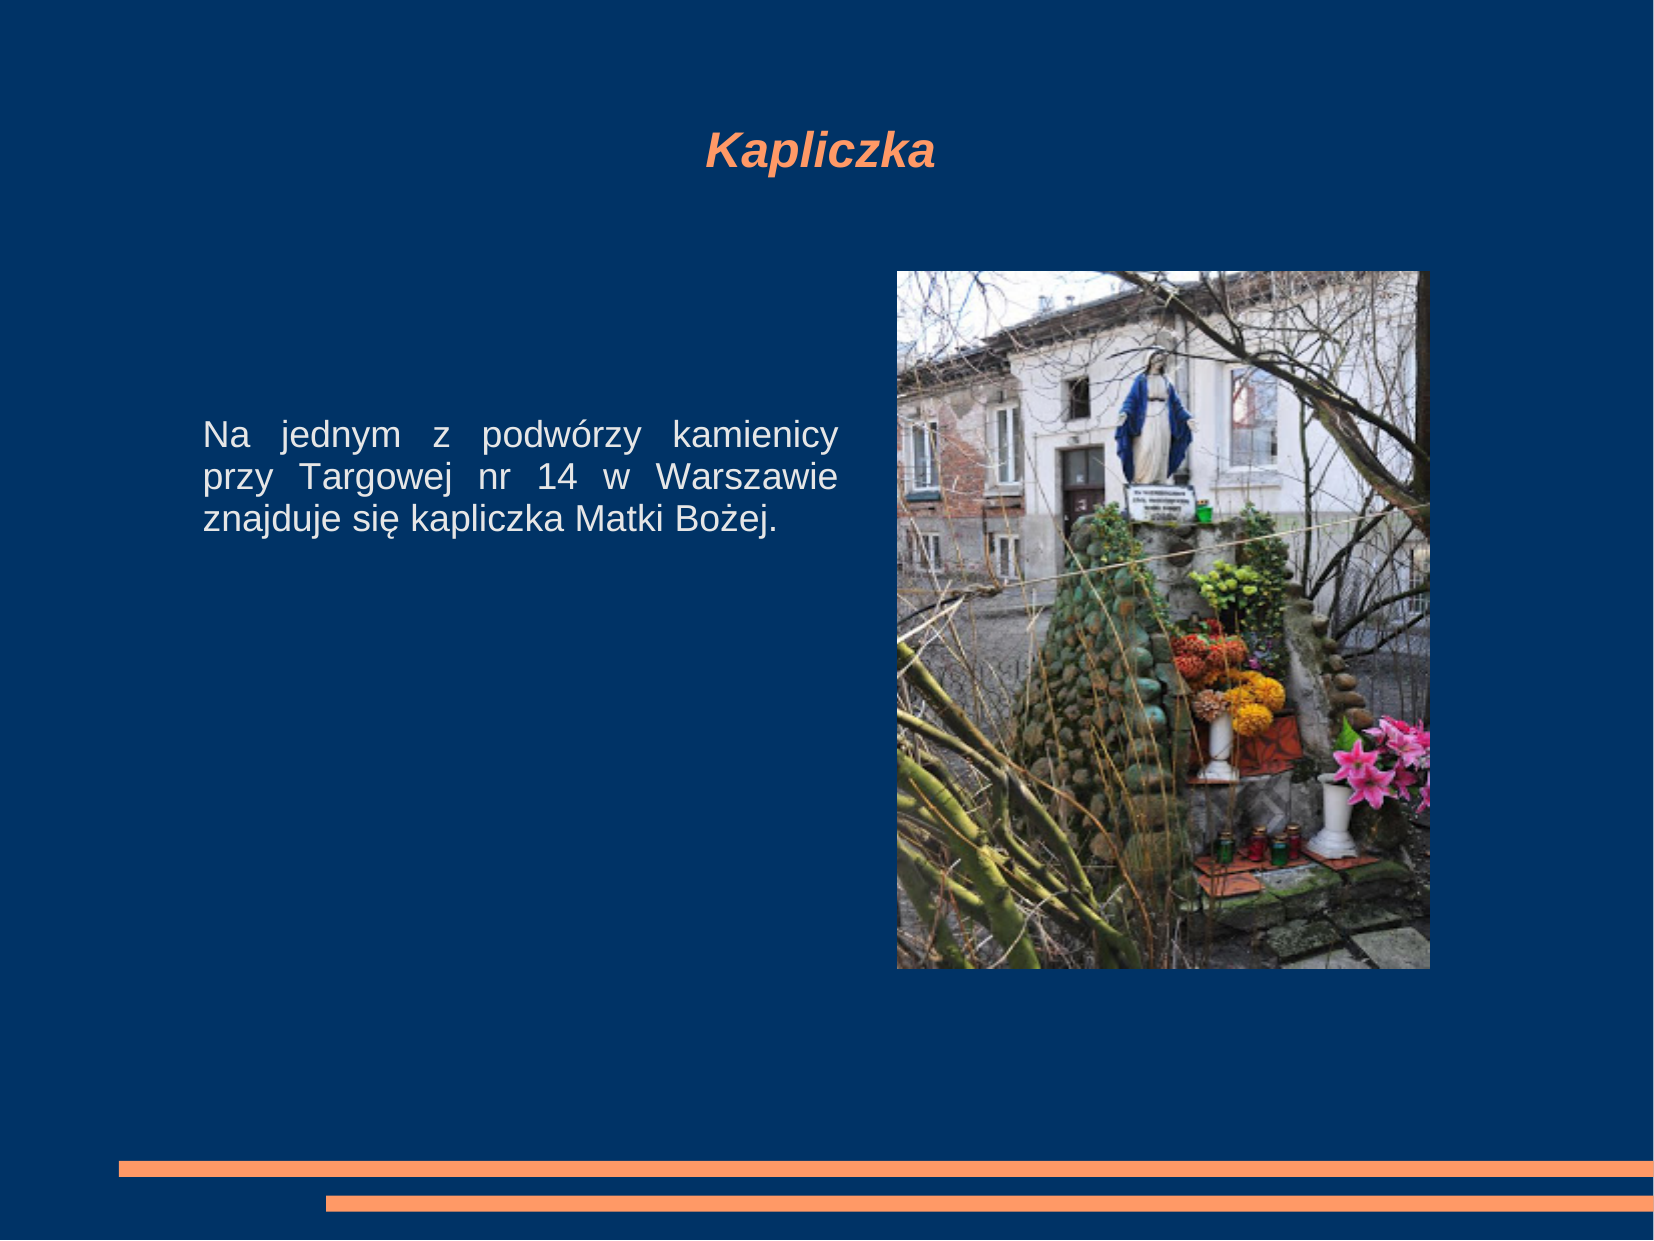

# Kapliczka
Na jednym z podwórzy kamienicy przy Targowej nr 14 w Warszawie znajduje się kapliczka Matki Bożej.